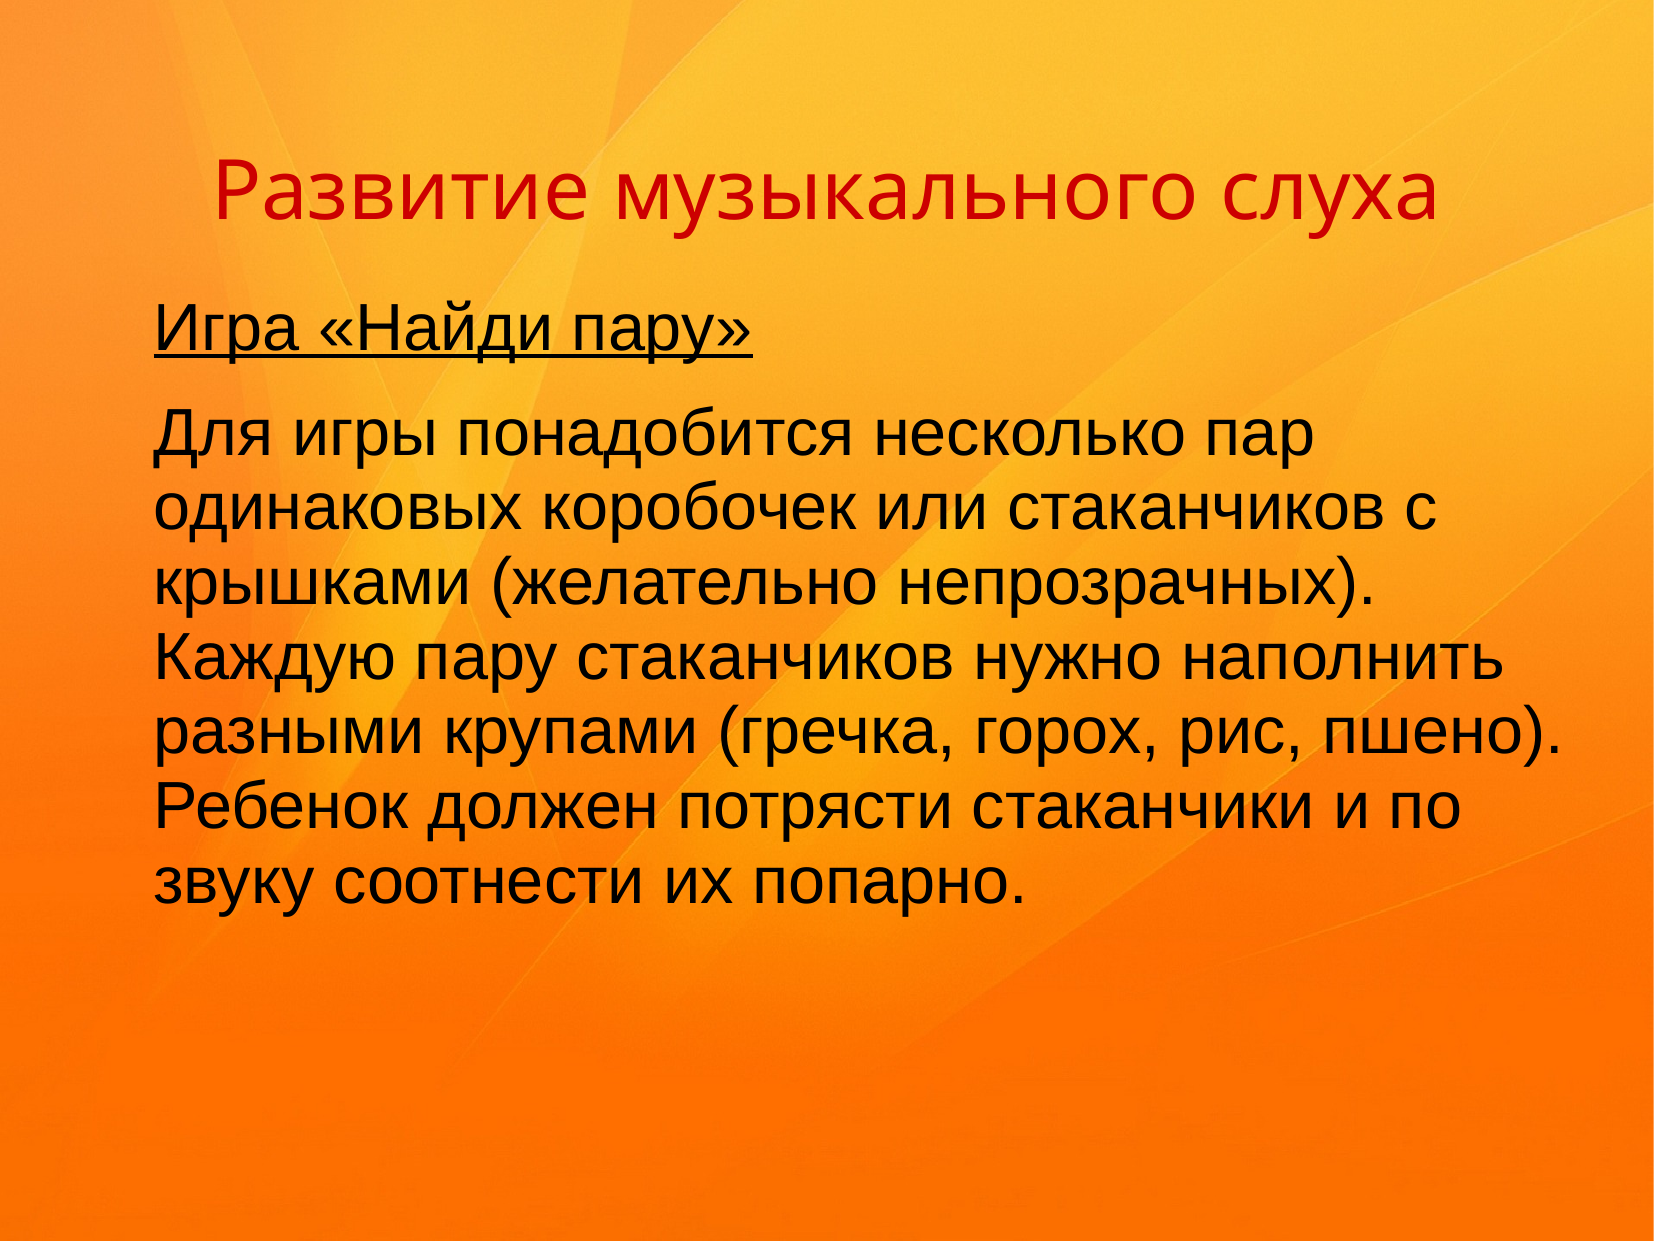

# Развитие музыкального слуха
Игра «Найди пару»
Для игры понадобится несколько пар одинаковых коробочек или стаканчиков с крышками (желательно непрозрачных). Каждую пару стаканчиков нужно наполнить разными крупами (гречка, горох, рис, пшено). Ребенок должен потрясти стаканчики и по звуку соотнести их попарно.